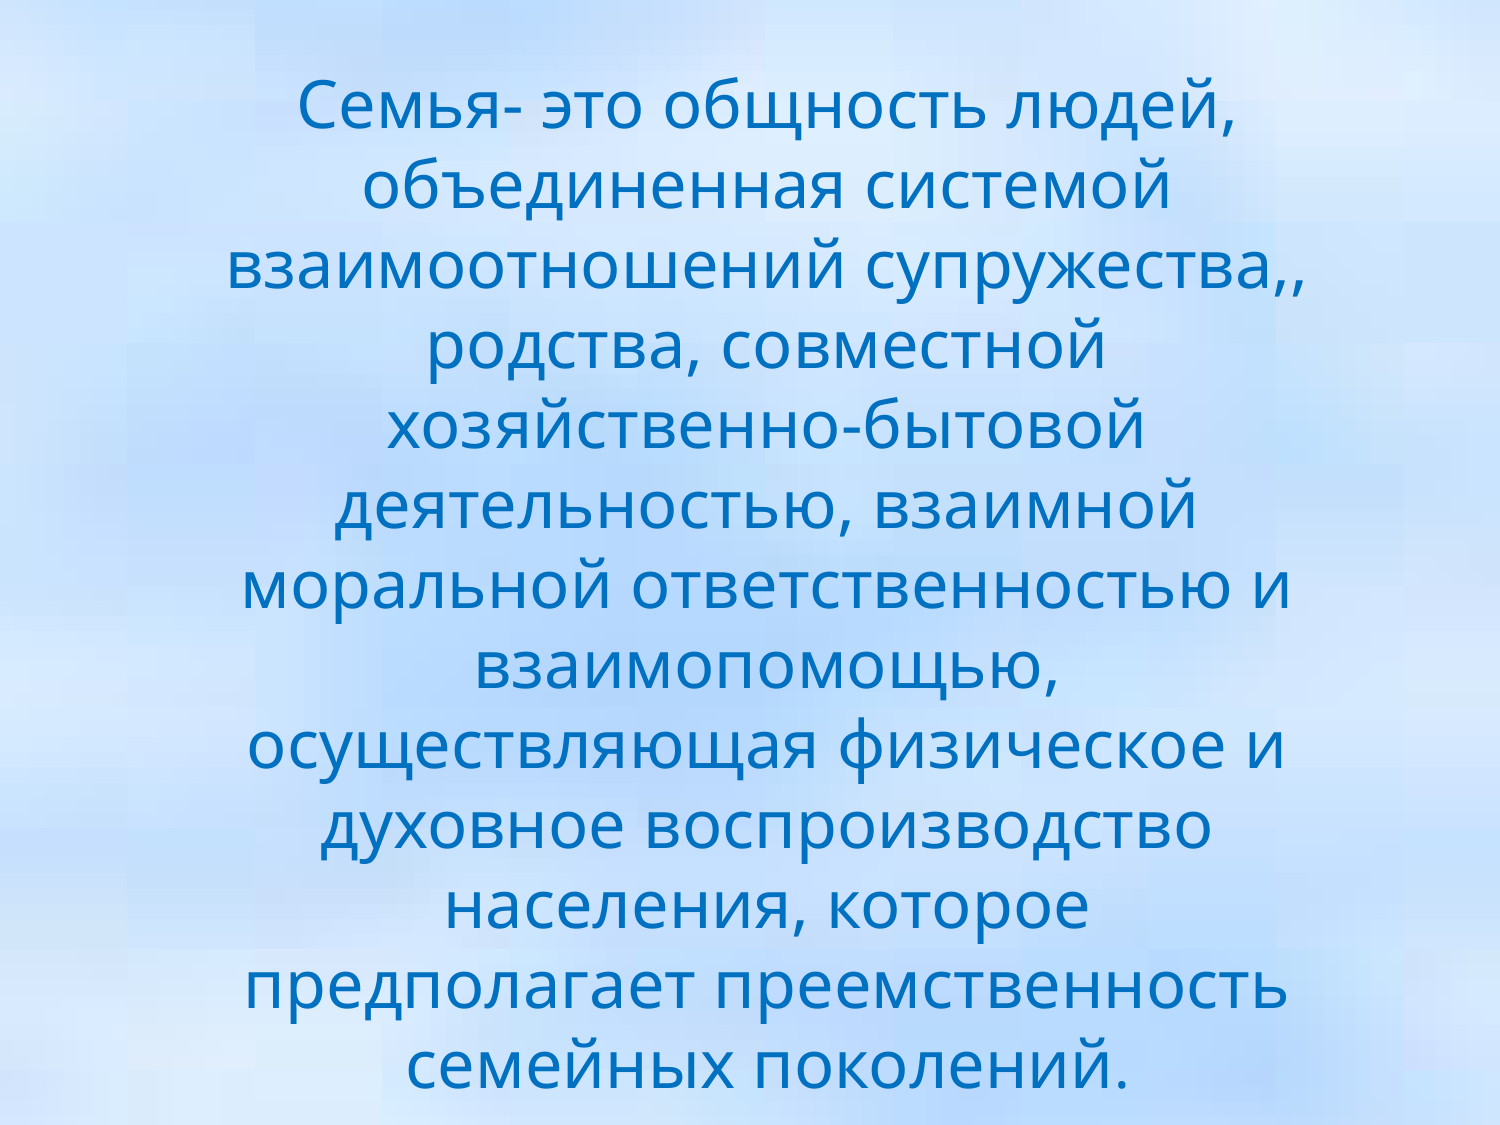

Семья- это общность людей, объединенная системой взаимоотношений супружества,, родства, совместной хозяйственно-бытовой деятельностью, взаимной моральной ответственностью и взаимопомощью, осуществляющая физическое и духовное воспроизводство населения, которое предполагает преемственность семейных поколений.